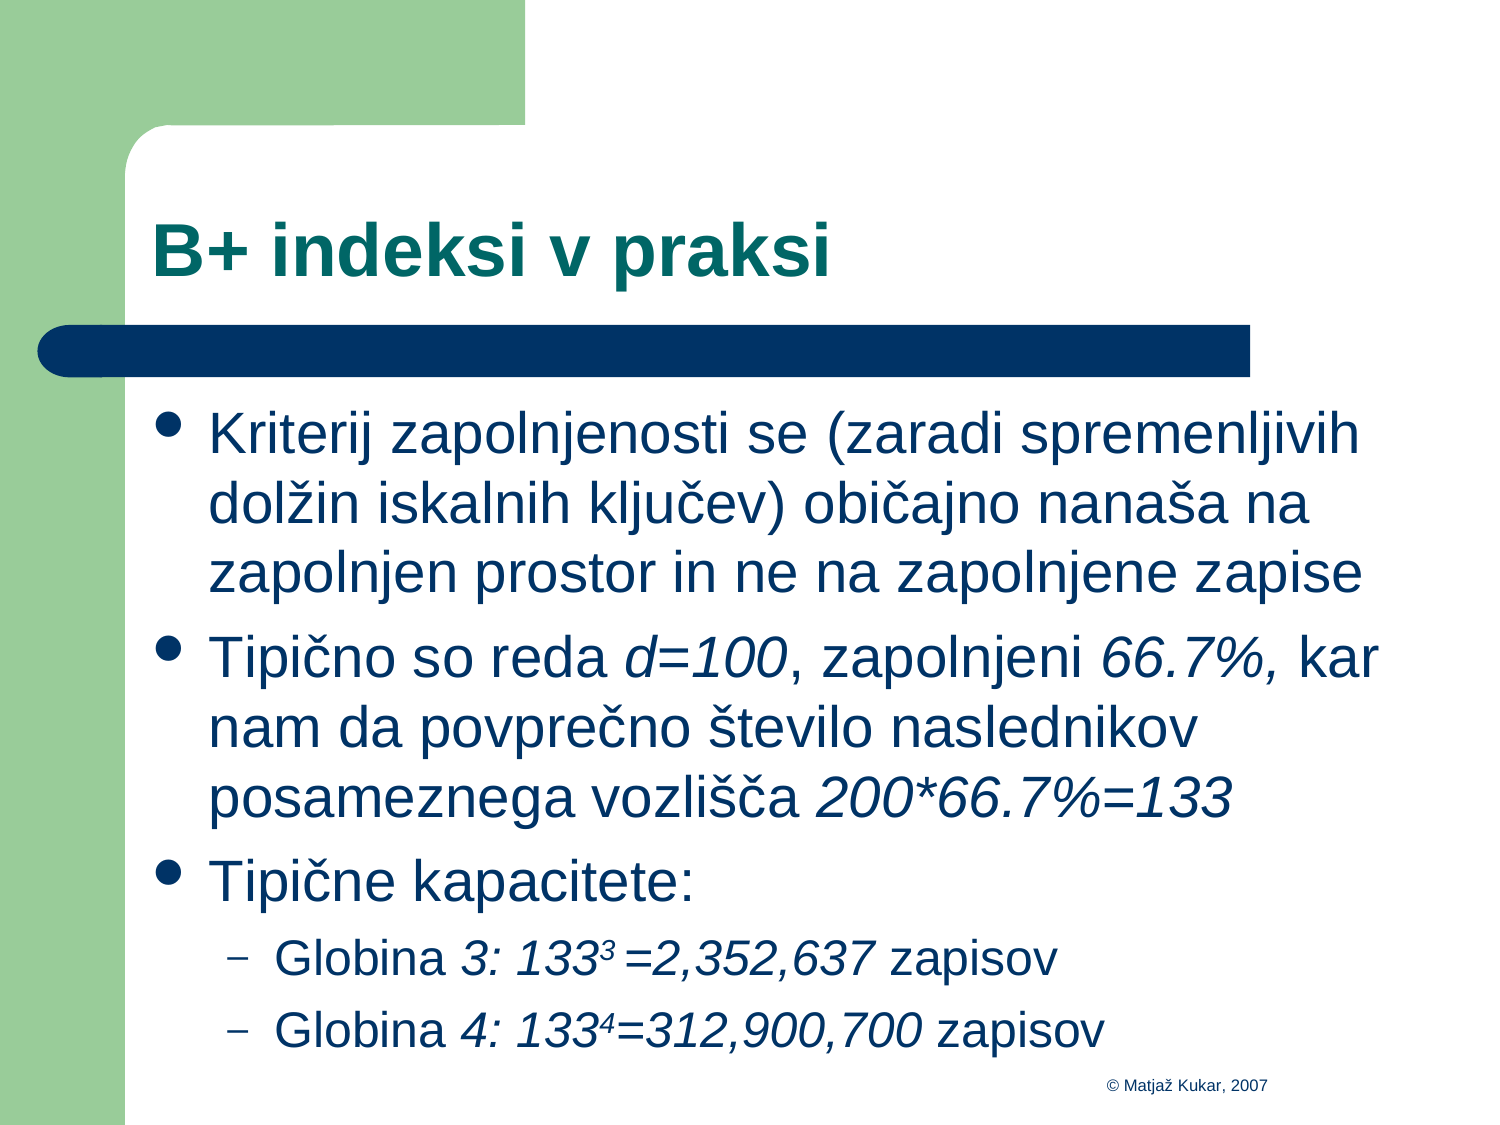

# B+ indeksi v praksi
Kriterij zapolnjenosti se (zaradi spremenljivih dolžin iskalnih ključev) običajno nanaša na zapolnjen prostor in ne na zapolnjene zapise
Tipično so reda d=100, zapolnjeni 66.7%, kar nam da povprečno število naslednikov posameznega vozlišča 200*66.7%=133
Tipične kapacitete:
Globina 3: 1333 =2,352,637 zapisov
Globina 4: 1334=312,900,700 zapisov
© Matjaž Kukar, 2007